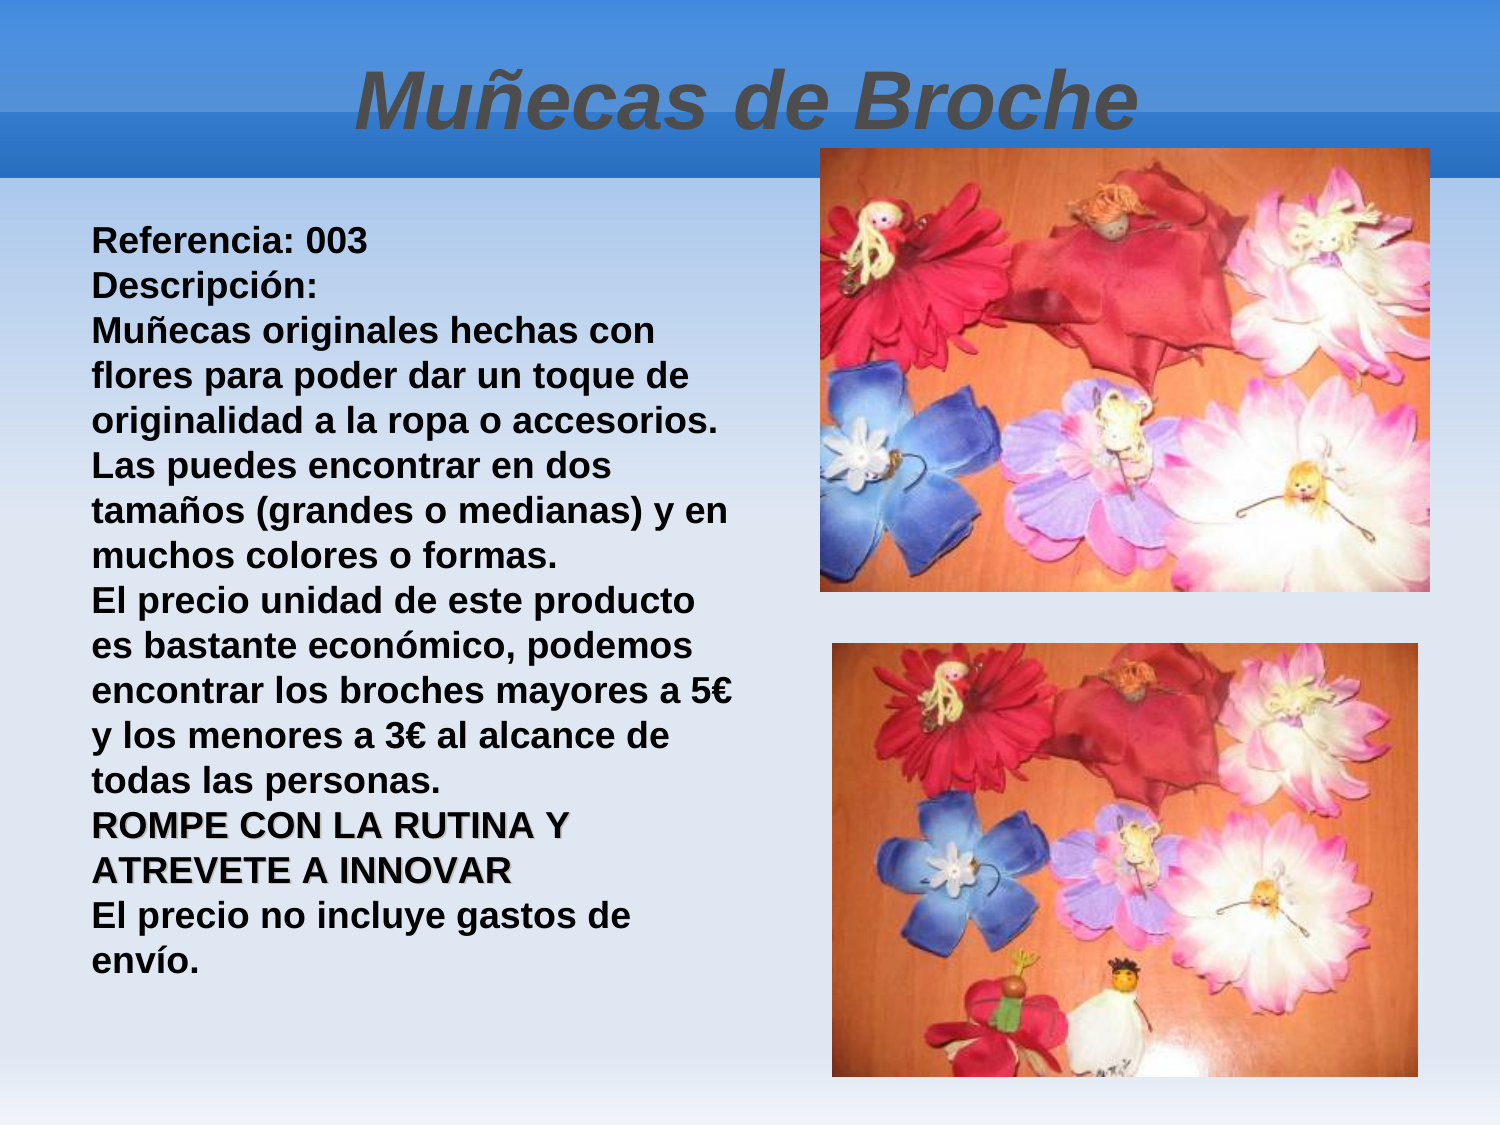

# Muñecas de Broche
Referencia: 003
Descripción:
Muñecas originales hechas con flores para poder dar un toque de originalidad a la ropa o accesorios.
Las puedes encontrar en dos tamaños (grandes o medianas) y en muchos colores o formas.
El precio unidad de este producto es bastante económico, podemos encontrar los broches mayores a 5€ y los menores a 3€ al alcance de todas las personas.
ROMPE CON LA RUTINA Y ATREVETE A INNOVAR
El precio no incluye gastos de envío.